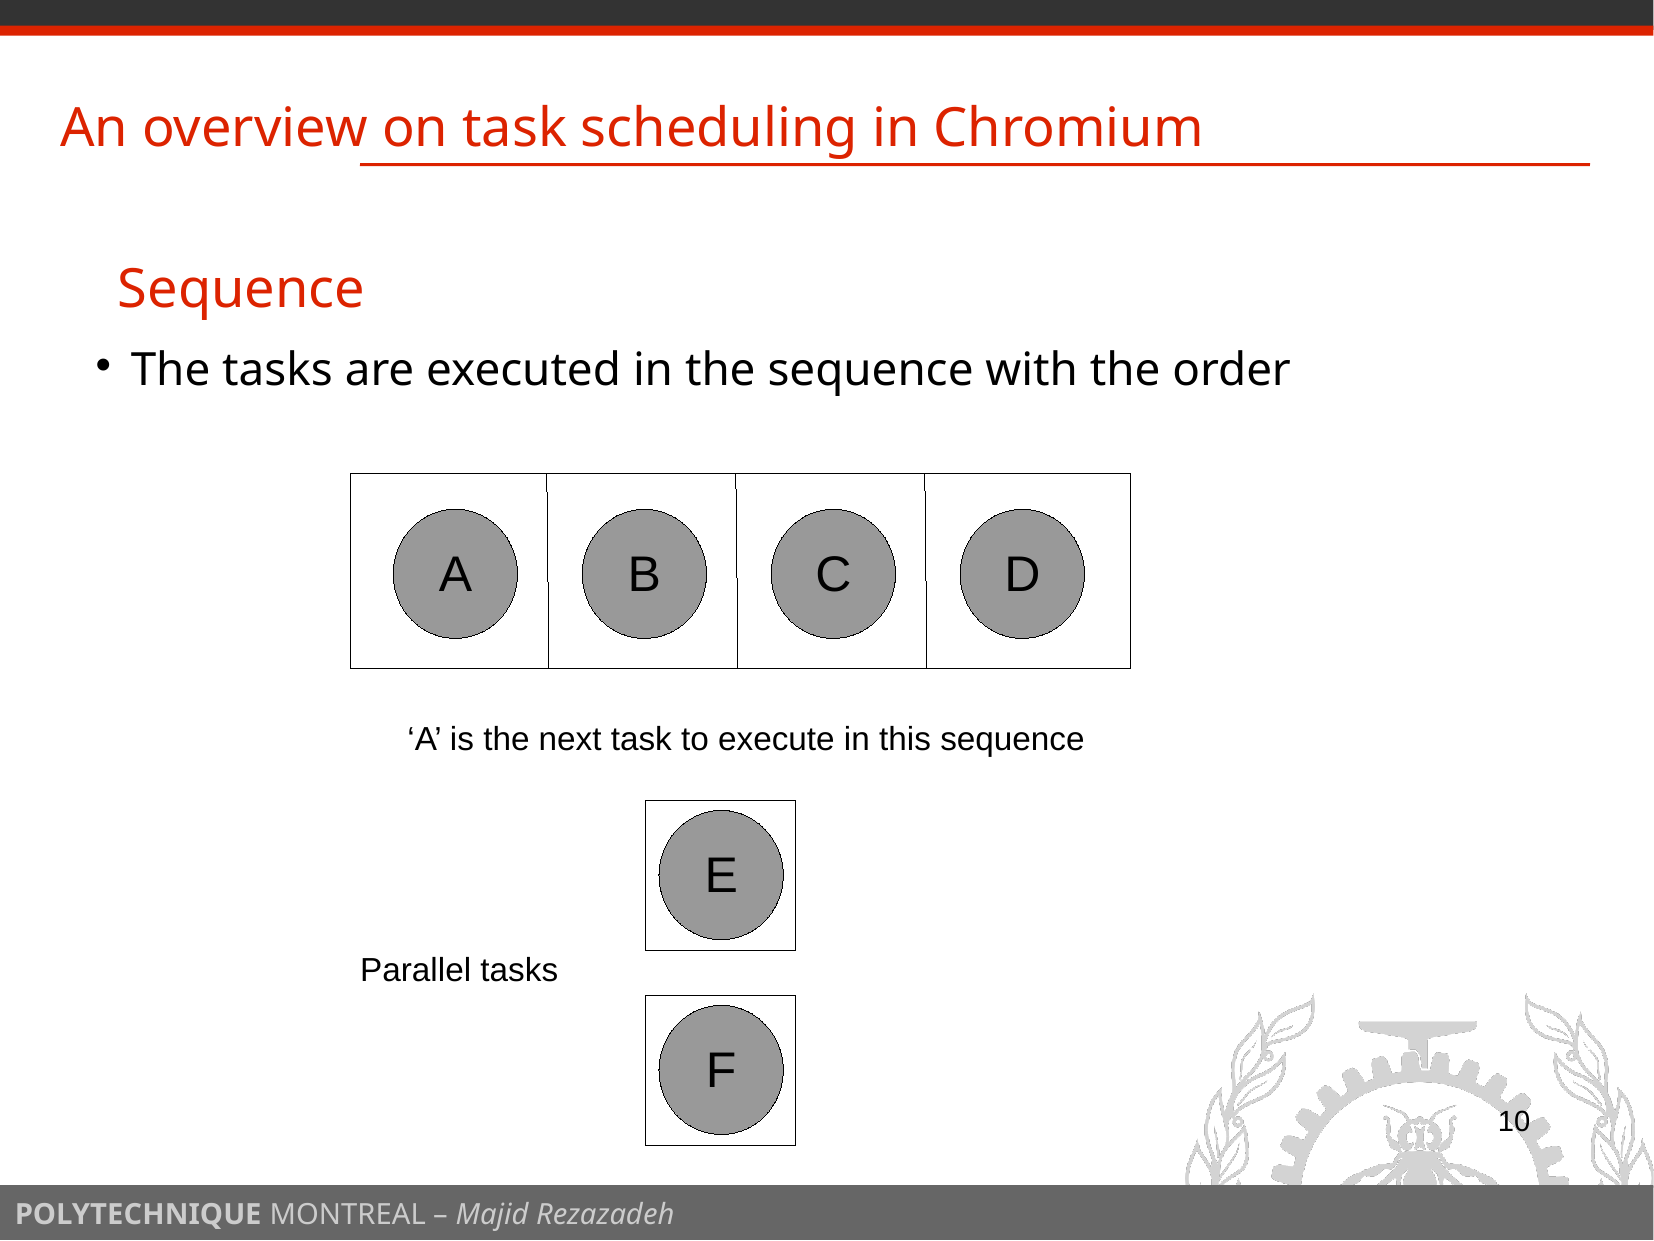

The tasks are executed in the sequence with the order
An overview on task scheduling in Chromium
Sequence
A
B
C
D
‘A’ is the next task to execute in this sequence
E
Parallel tasks
F
10
POLYTECHNIQUE MONTREAL – Majid Rezazadeh